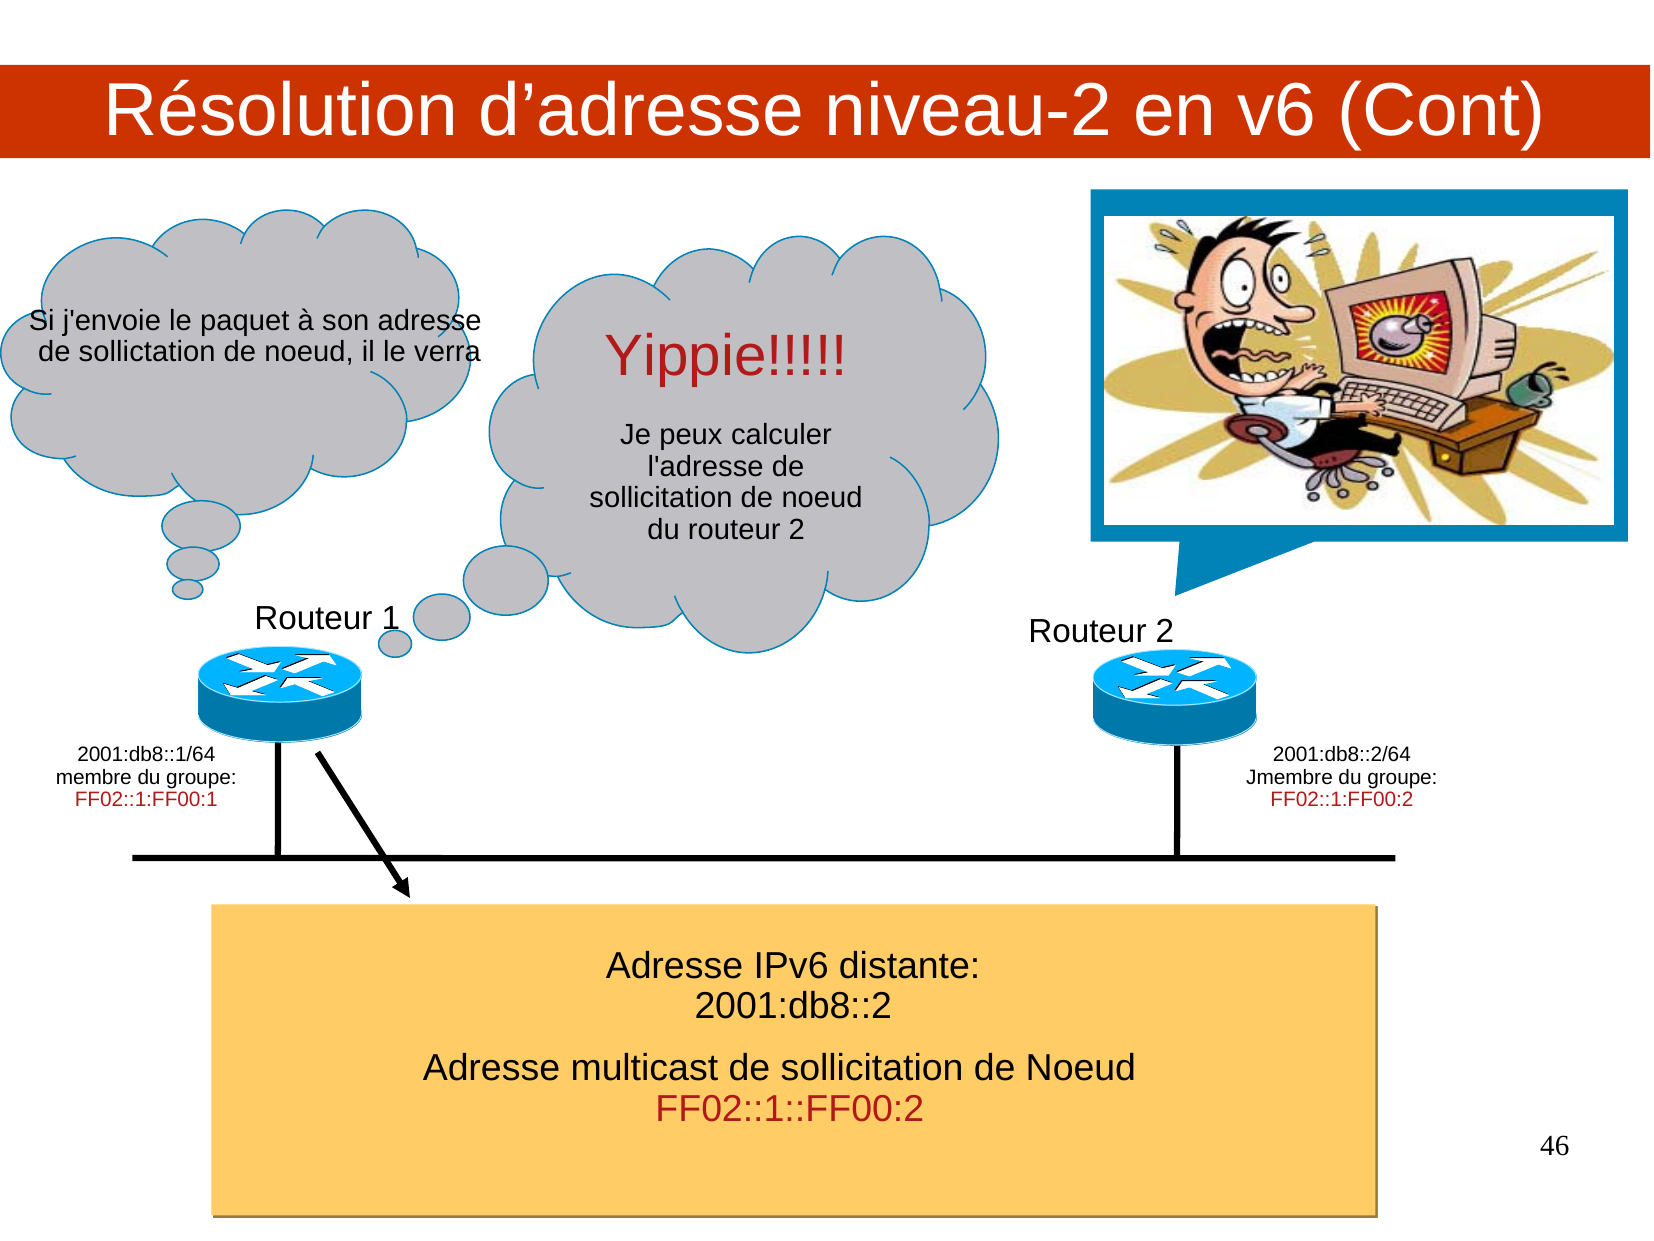

Résolution d’adresse niveau-2 en v6 (Cont)‏
Yippie!!!!!
Je peux calculer l'adresse de sollicitation de noeud du routeur 2
Si j'envoie le paquet à son adresse
de sollictation de noeud, il le verra
Routeur 1
Routeur 2
2001:db8::1/64
membre du groupe:
FF02::1:FF00:1
2001:db8::2/64
Jmembre du groupe:
FF02::1:FF00:2
Adresse IPv6 distante:
2001:db8::2
Adresse multicast de sollicitation de Noeud
FF02::1::FF00:2